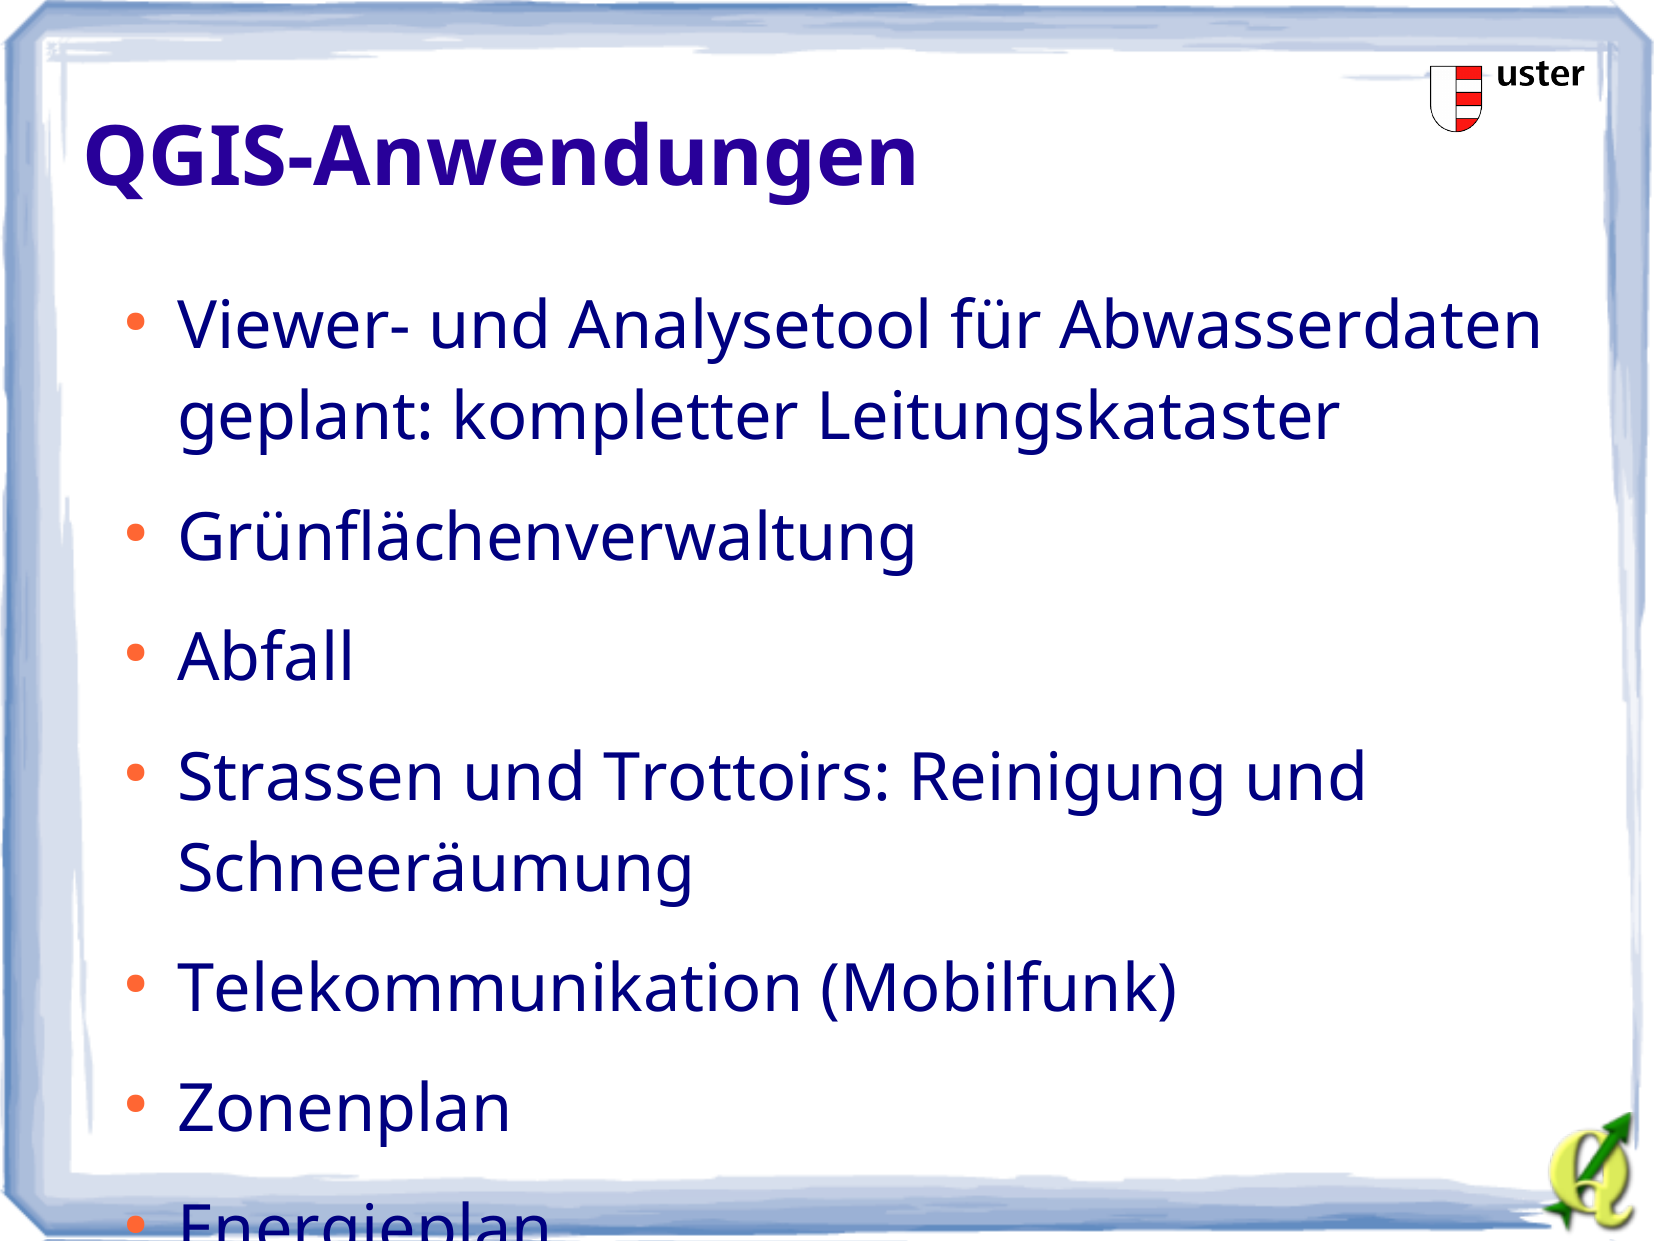

# QGIS-Anwendungen
Viewer- und Analysetool für Abwasserdaten
geplant: kompletter Leitungskataster
Grünflächenverwaltung
Abfall
Strassen und Trottoirs: Reinigung und Schneeräumung
Telekommunikation (Mobilfunk)
Zonenplan
Energieplan